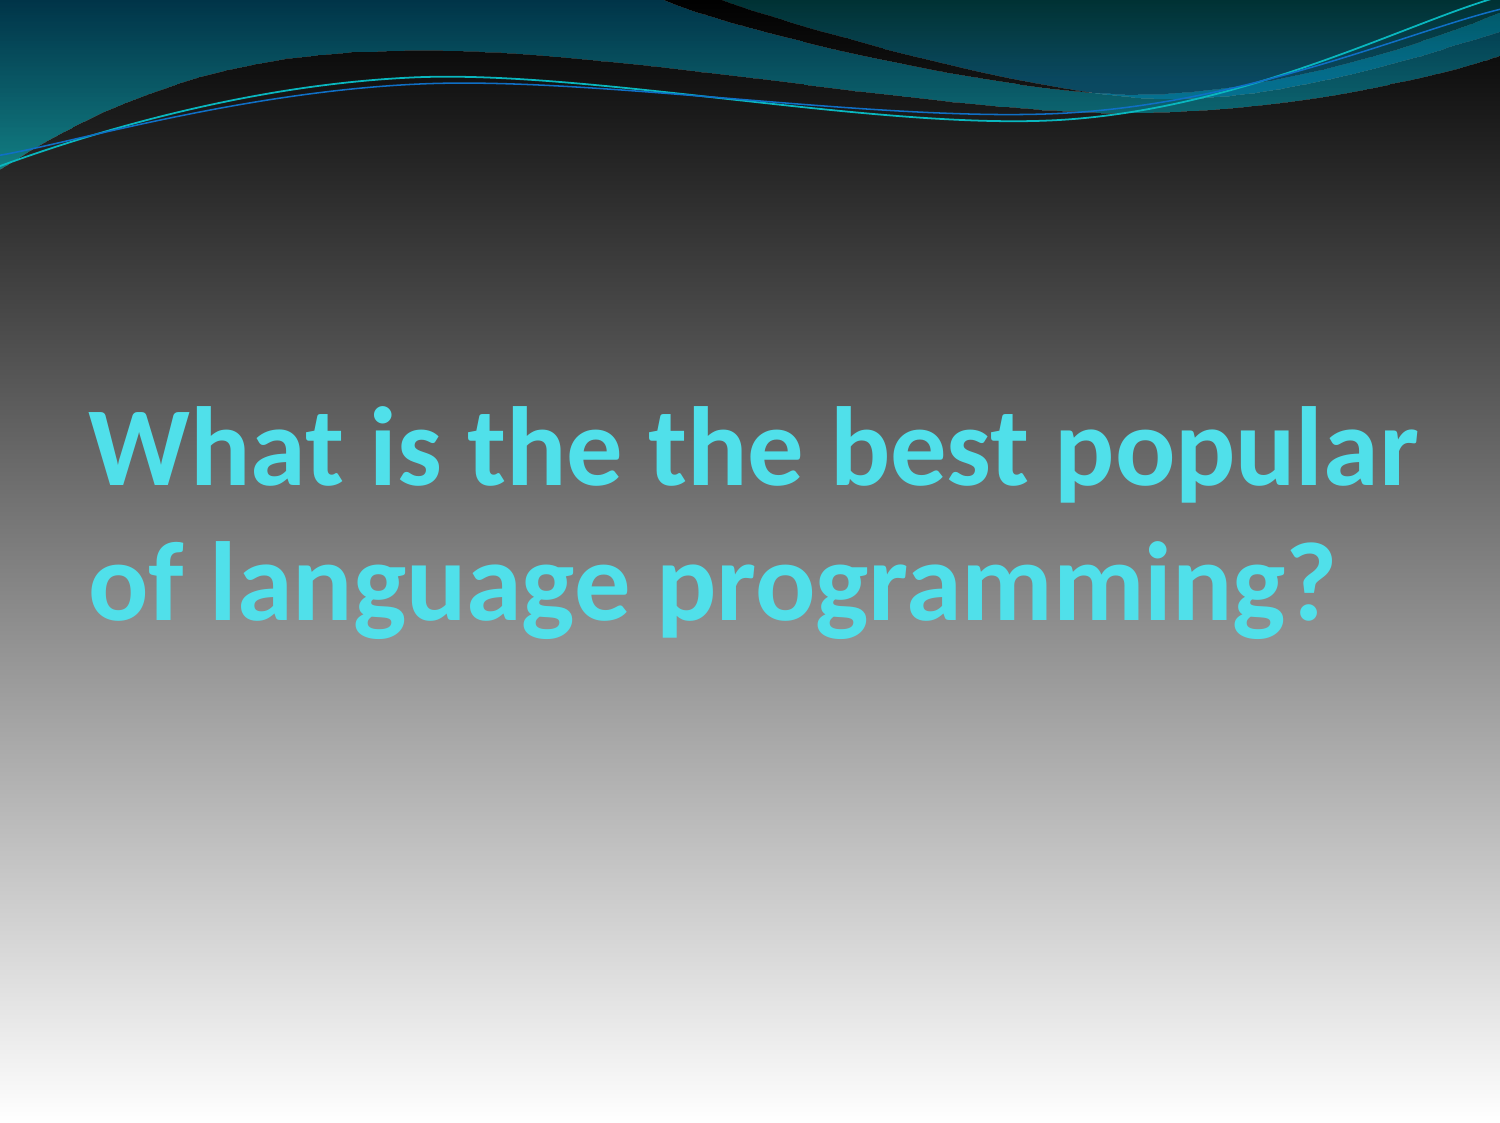

# What is the the best popular of language programming?